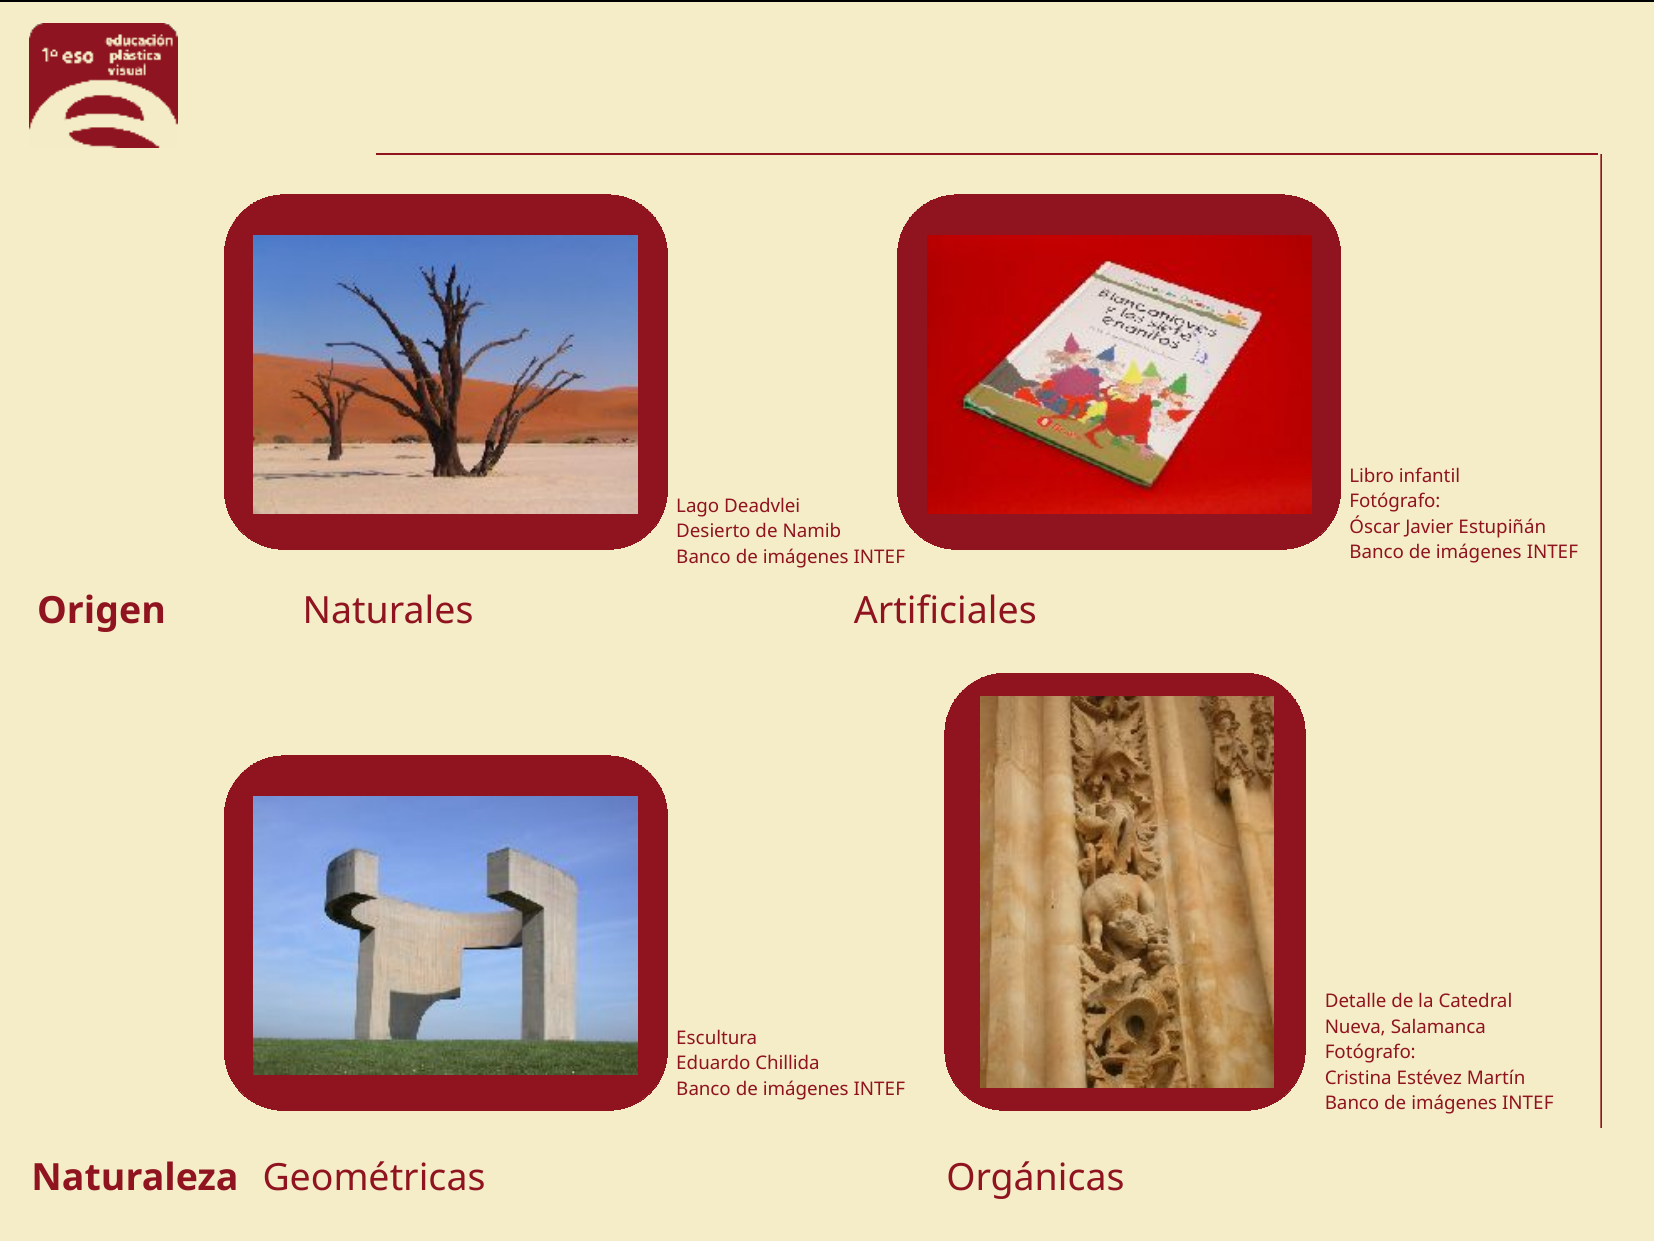

#
Libro infantil
Fotógrafo:
Óscar Javier Estupiñán
Banco de imágenes INTEF
Lago Deadvlei
Desierto de Namib
Banco de imágenes INTEF
Origen Naturales Artificiales
Detalle de la Catedral
Nueva, Salamanca
Fotógrafo:
Cristina Estévez Martín
Banco de imágenes INTEF
Escultura
Eduardo Chillida
Banco de imágenes INTEF
Naturaleza	 Geométricas 					 	 Orgánicas